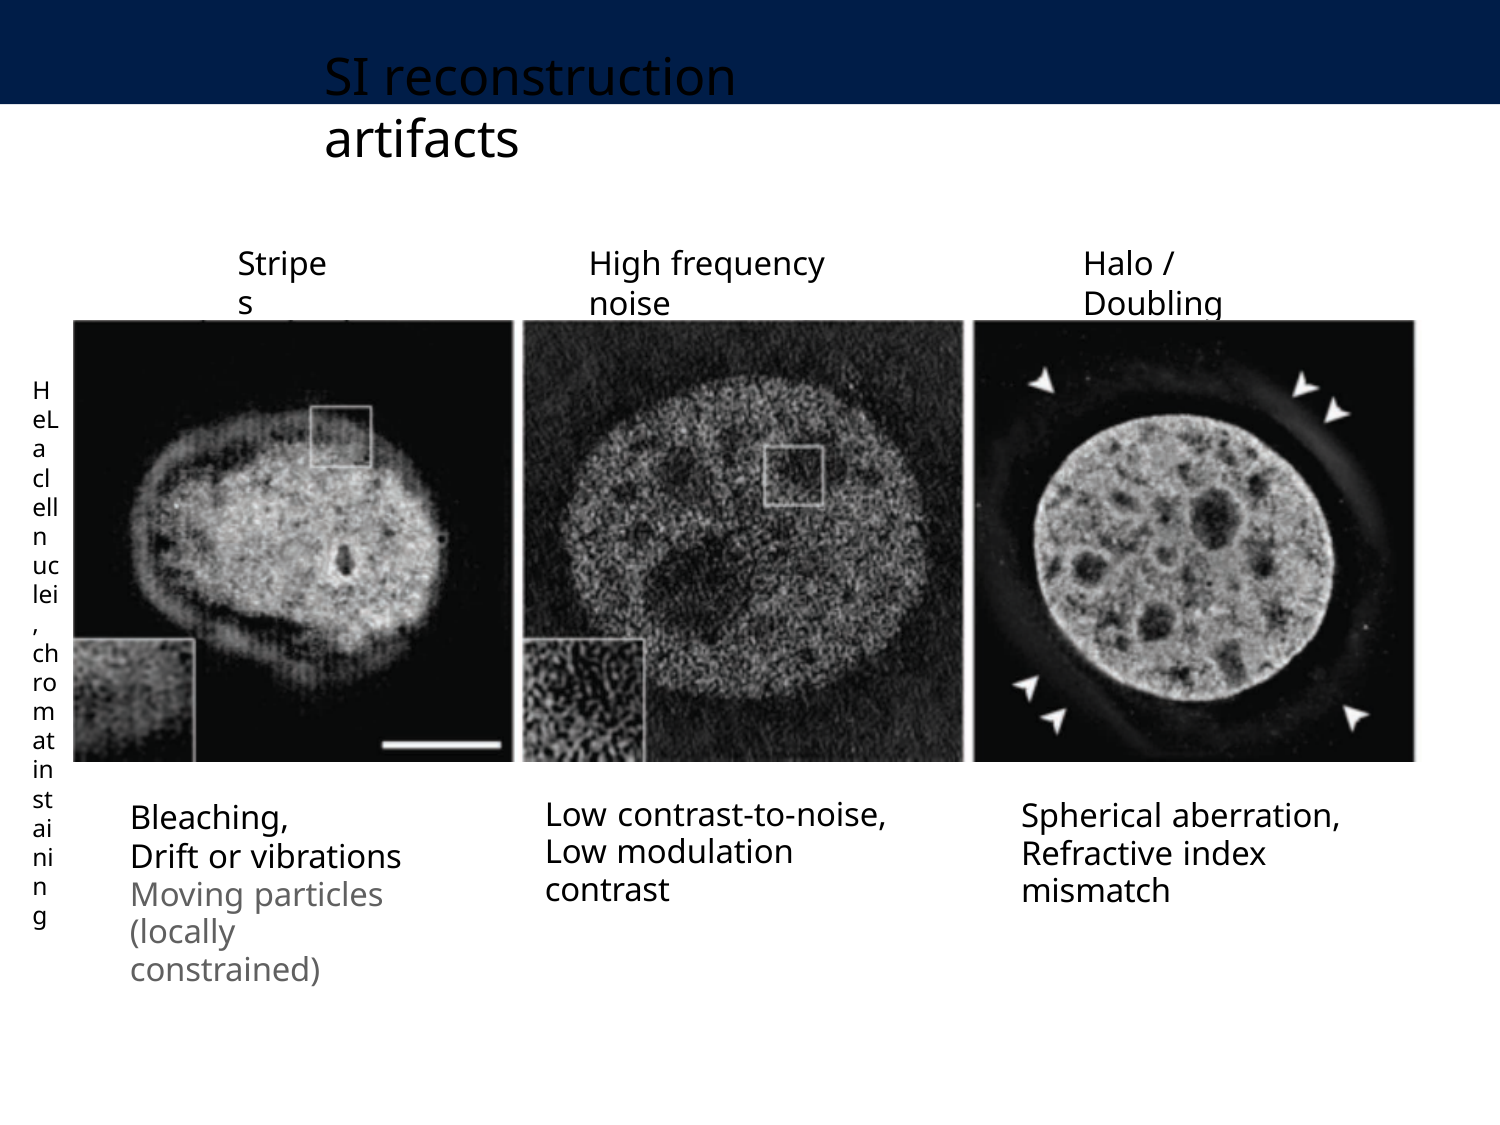

# SI reconstruction artifacts
Stripes
High frequency noise
Halo / Doubling
HeLa clell nuclei, chromatin staining
Low contrast-to-noise, Low modulation contrast
Spherical aberration, Refractive index mismatch
Bleaching,
Drift or vibrations Moving particles (locally constrained)